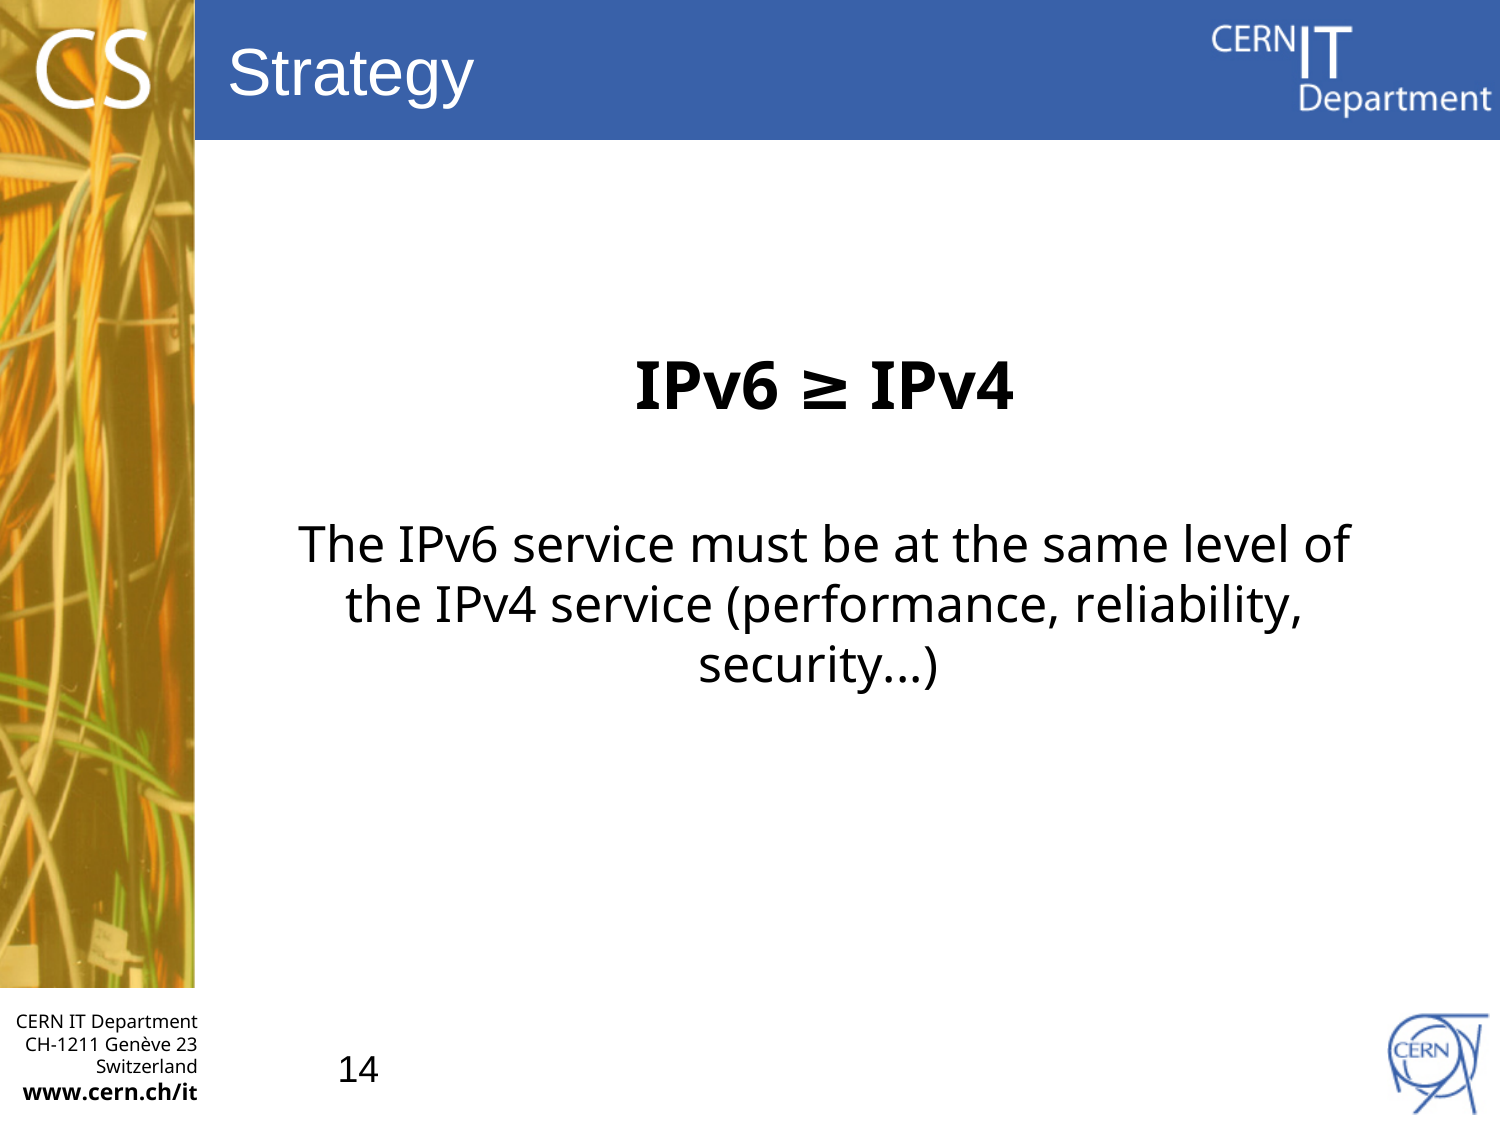

# Strategy
IPv6 ≥ IPv4
The IPv6 service must be at the same level of the IPv4 service (performance, reliability, security...)